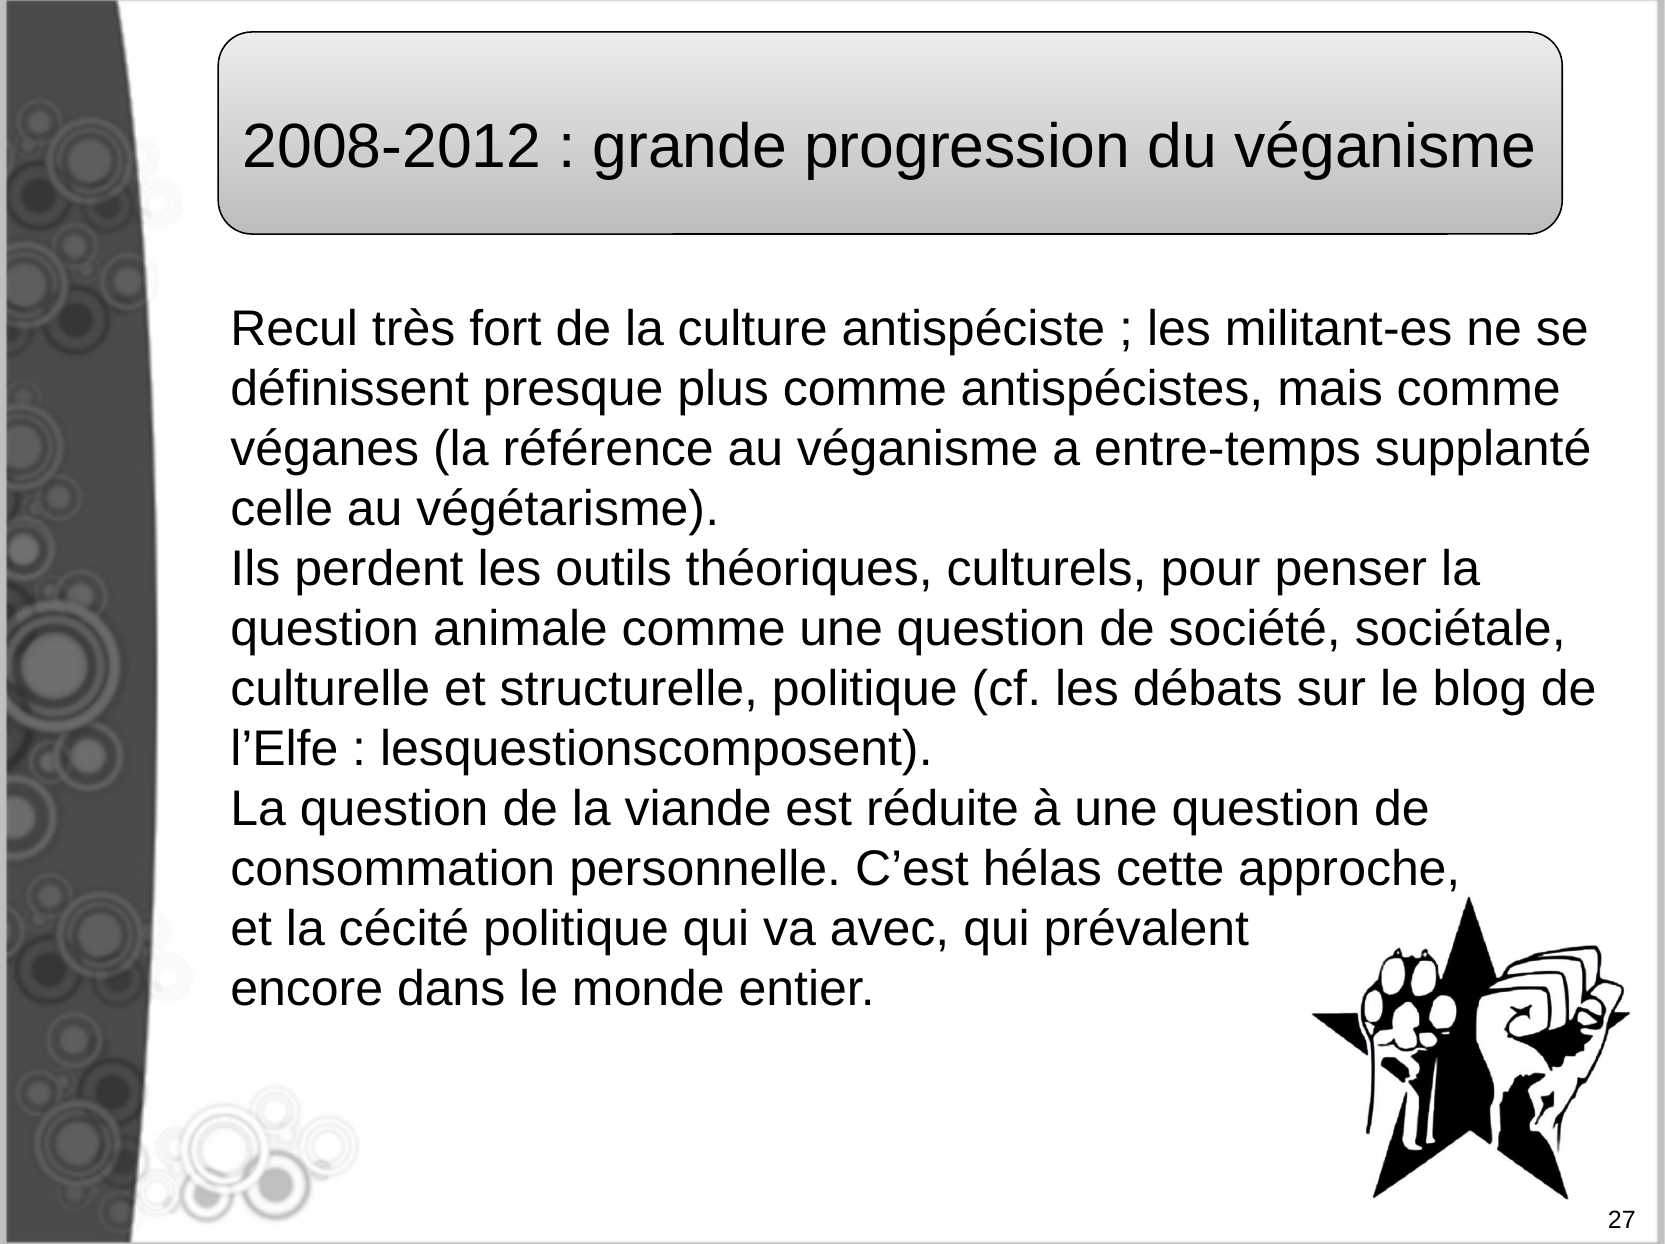

2008-2012 : grande progression du véganisme
Recul très fort de la culture antispéciste ; les militant-es ne se définissent presque plus comme antispécistes, mais comme véganes (la référence au véganisme a entre-temps supplanté celle au végétarisme).
Ils perdent les outils théoriques, culturels, pour penser la question animale comme une question de société, sociétale, culturelle et structurelle, politique (cf. les débats sur le blog de l’Elfe : lesquestionscomposent).
La question de la viande est réduite à une question de consommation personnelle. C’est hélas cette approche,
et la cécité politique qui va avec, qui prévalent
encore dans le monde entier.
27